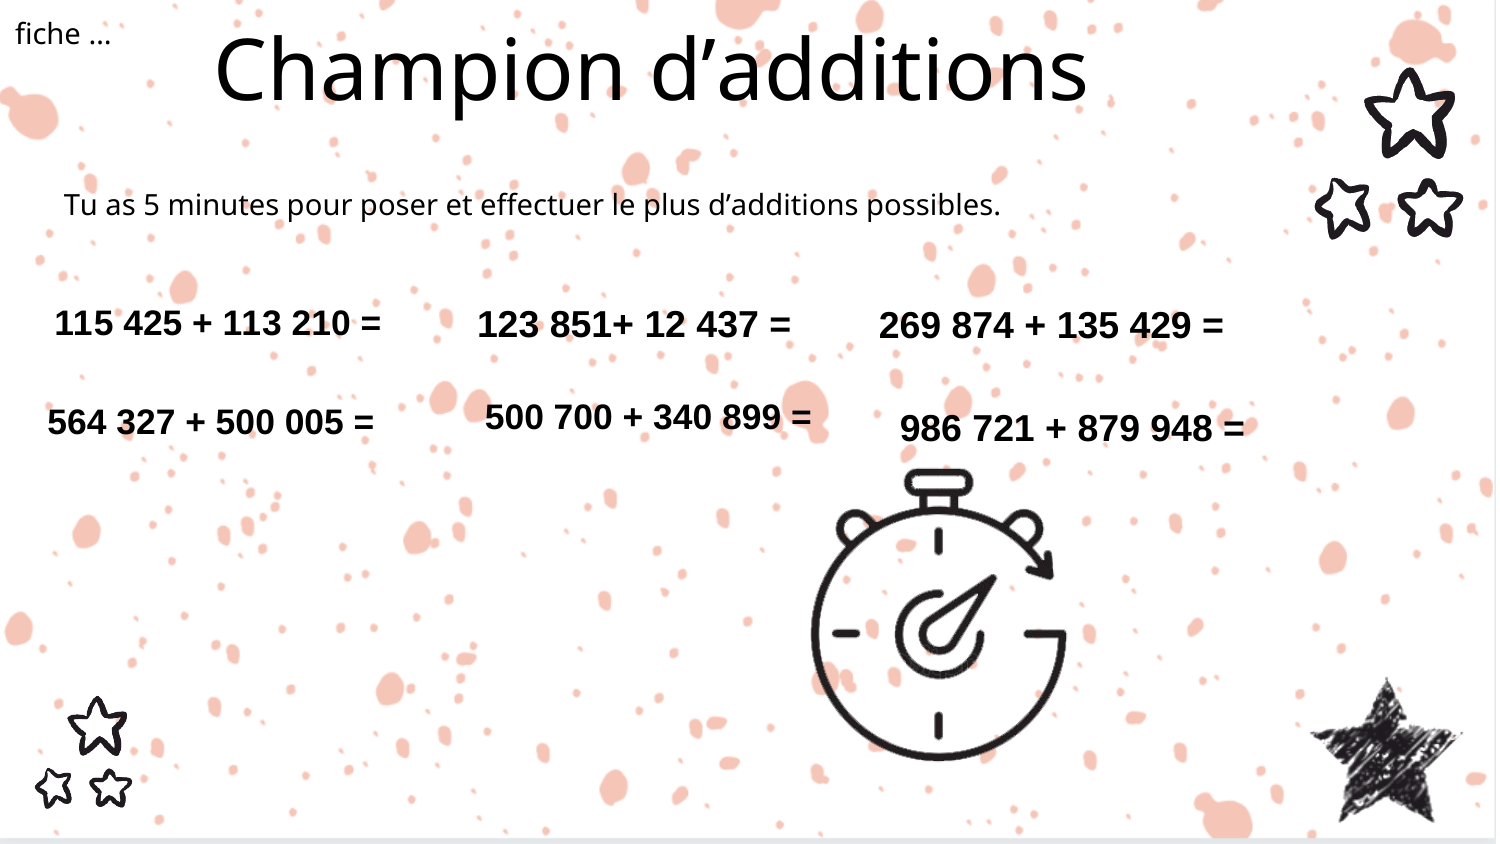

fiche …
Champion d’additions
Tu as 5 minutes pour poser et effectuer le plus d’additions possibles.
 115 425 + 113 210 =
 123 851+ 12 437 =
 269 874 + 135 429 =
 500 700 + 340 899 =
564 327 + 500 005 =
986 721 + 879 948 =